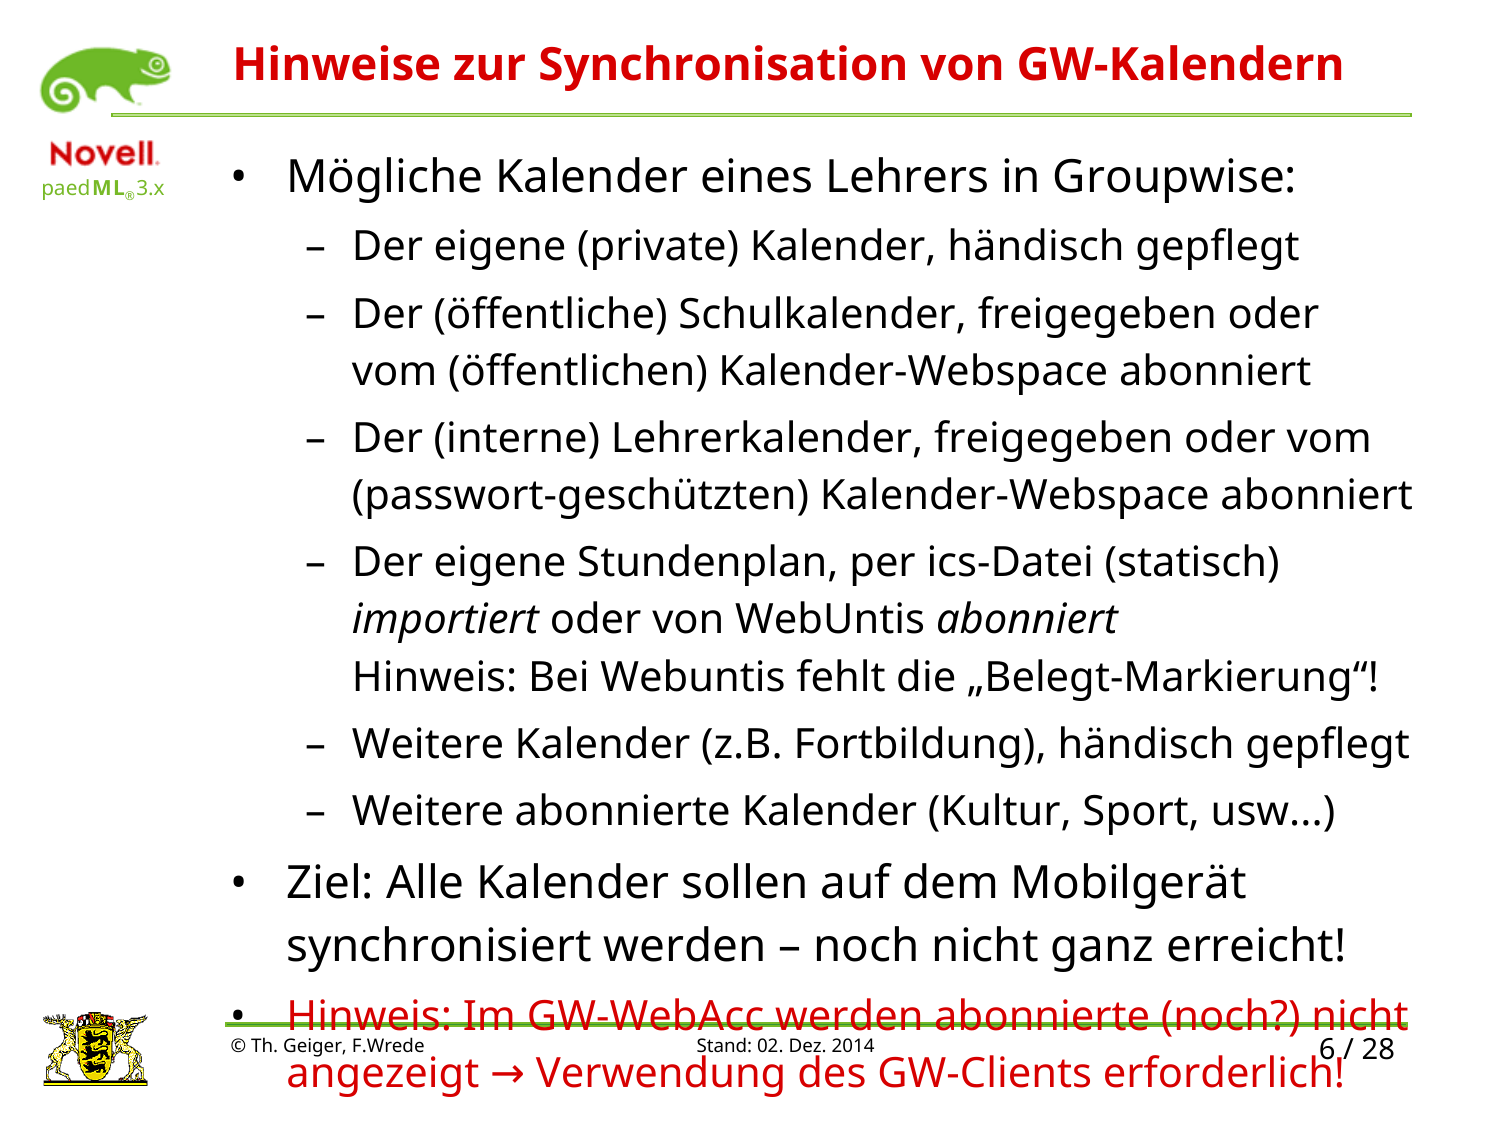

# Hinweise zur Synchronisation von GW-Kalendern
Mögliche Kalender eines Lehrers in Groupwise:
Der eigene (private) Kalender, händisch gepflegt
Der (öffentliche) Schulkalender, freigegeben oder
vom (öffentlichen) Kalender-Webspace abonniert
Der (interne) Lehrerkalender, freigegeben oder vom (passwort-geschützten) Kalender-Webspace abonniert
Der eigene Stundenplan, per ics-Datei (statisch) importiert oder von WebUntis abonniert
Hinweis: Bei Webuntis fehlt die „Belegt-Markierung“!
Weitere Kalender (z.B. Fortbildung), händisch gepflegt
Weitere abonnierte Kalender (Kultur, Sport, usw...)
Ziel: Alle Kalender sollen auf dem Mobilgerät synchronisiert werden – noch nicht ganz erreicht!
Hinweis: Im GW-WebAcc werden abonnierte (noch?) nicht angezeigt → Verwendung des GW-Clients erforderlich!
6
© Th. Geiger, F.Wrede
02. Dez. 2014